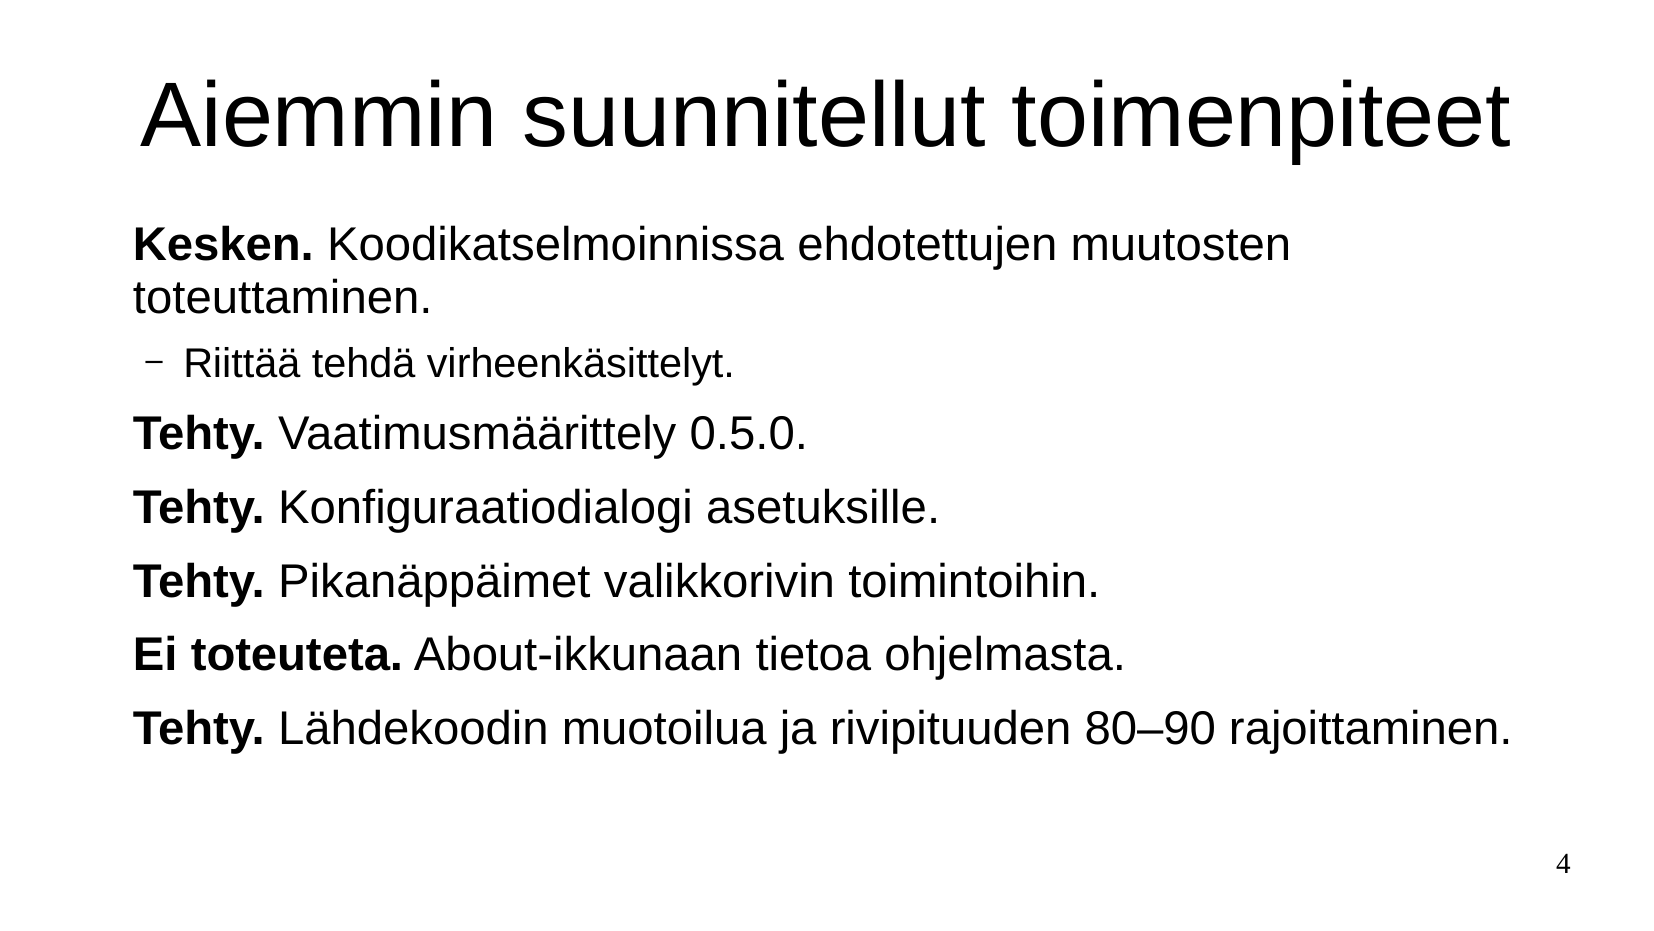

# Aiemmin suunnitellut toimenpiteet
Kesken. Koodikatselmoinnissa ehdotettujen muutosten toteuttaminen.
Riittää tehdä virheenkäsittelyt.
Tehty. Vaatimusmäärittely 0.5.0.
Tehty. Konfiguraatiodialogi asetuksille.
Tehty. Pikanäppäimet valikkorivin toimintoihin.
Ei toteuteta. About-ikkunaan tietoa ohjelmasta.
Tehty. Lähdekoodin muotoilua ja rivipituuden 80–90 rajoittaminen.
4